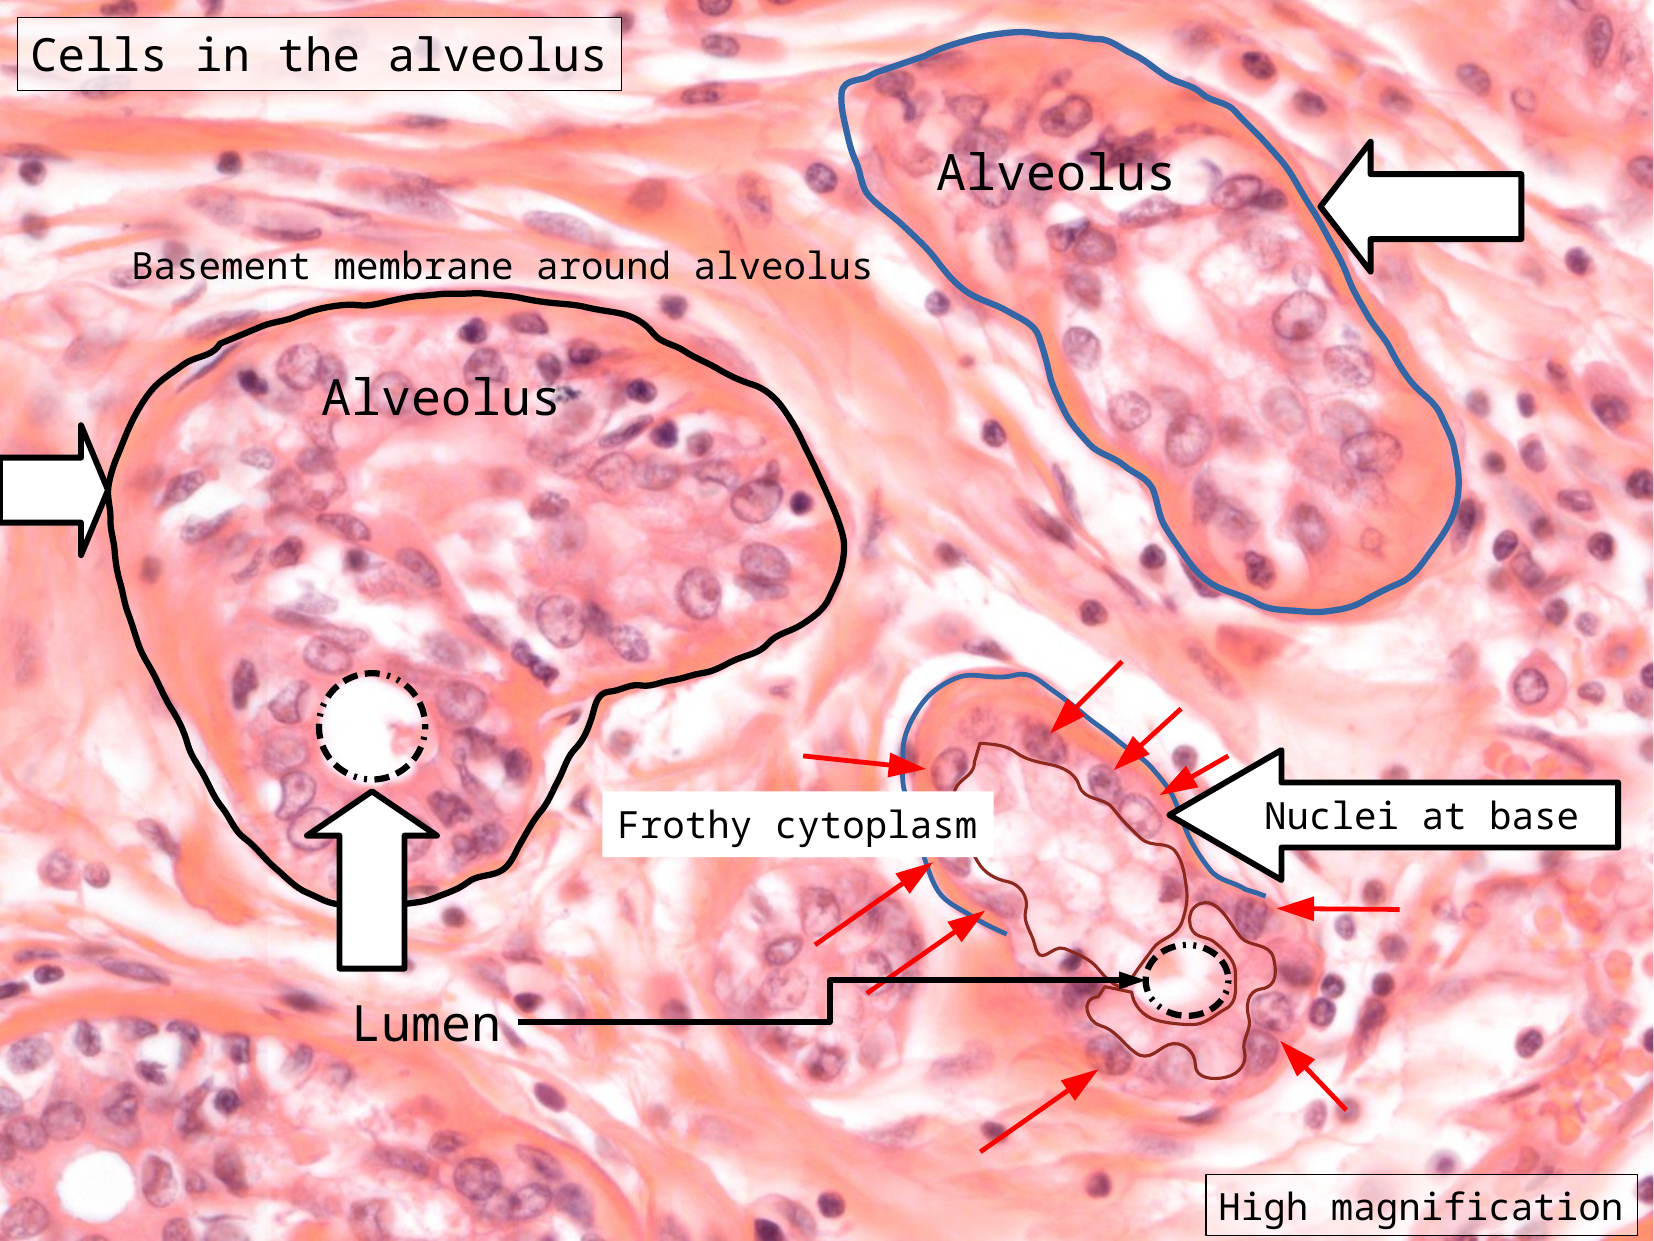

Cells in the alveolus
Alveolus
Basement membrane around alveolus
Alveolus
Nuclei at base
Frothy cytoplasm
Lumen
High magnification